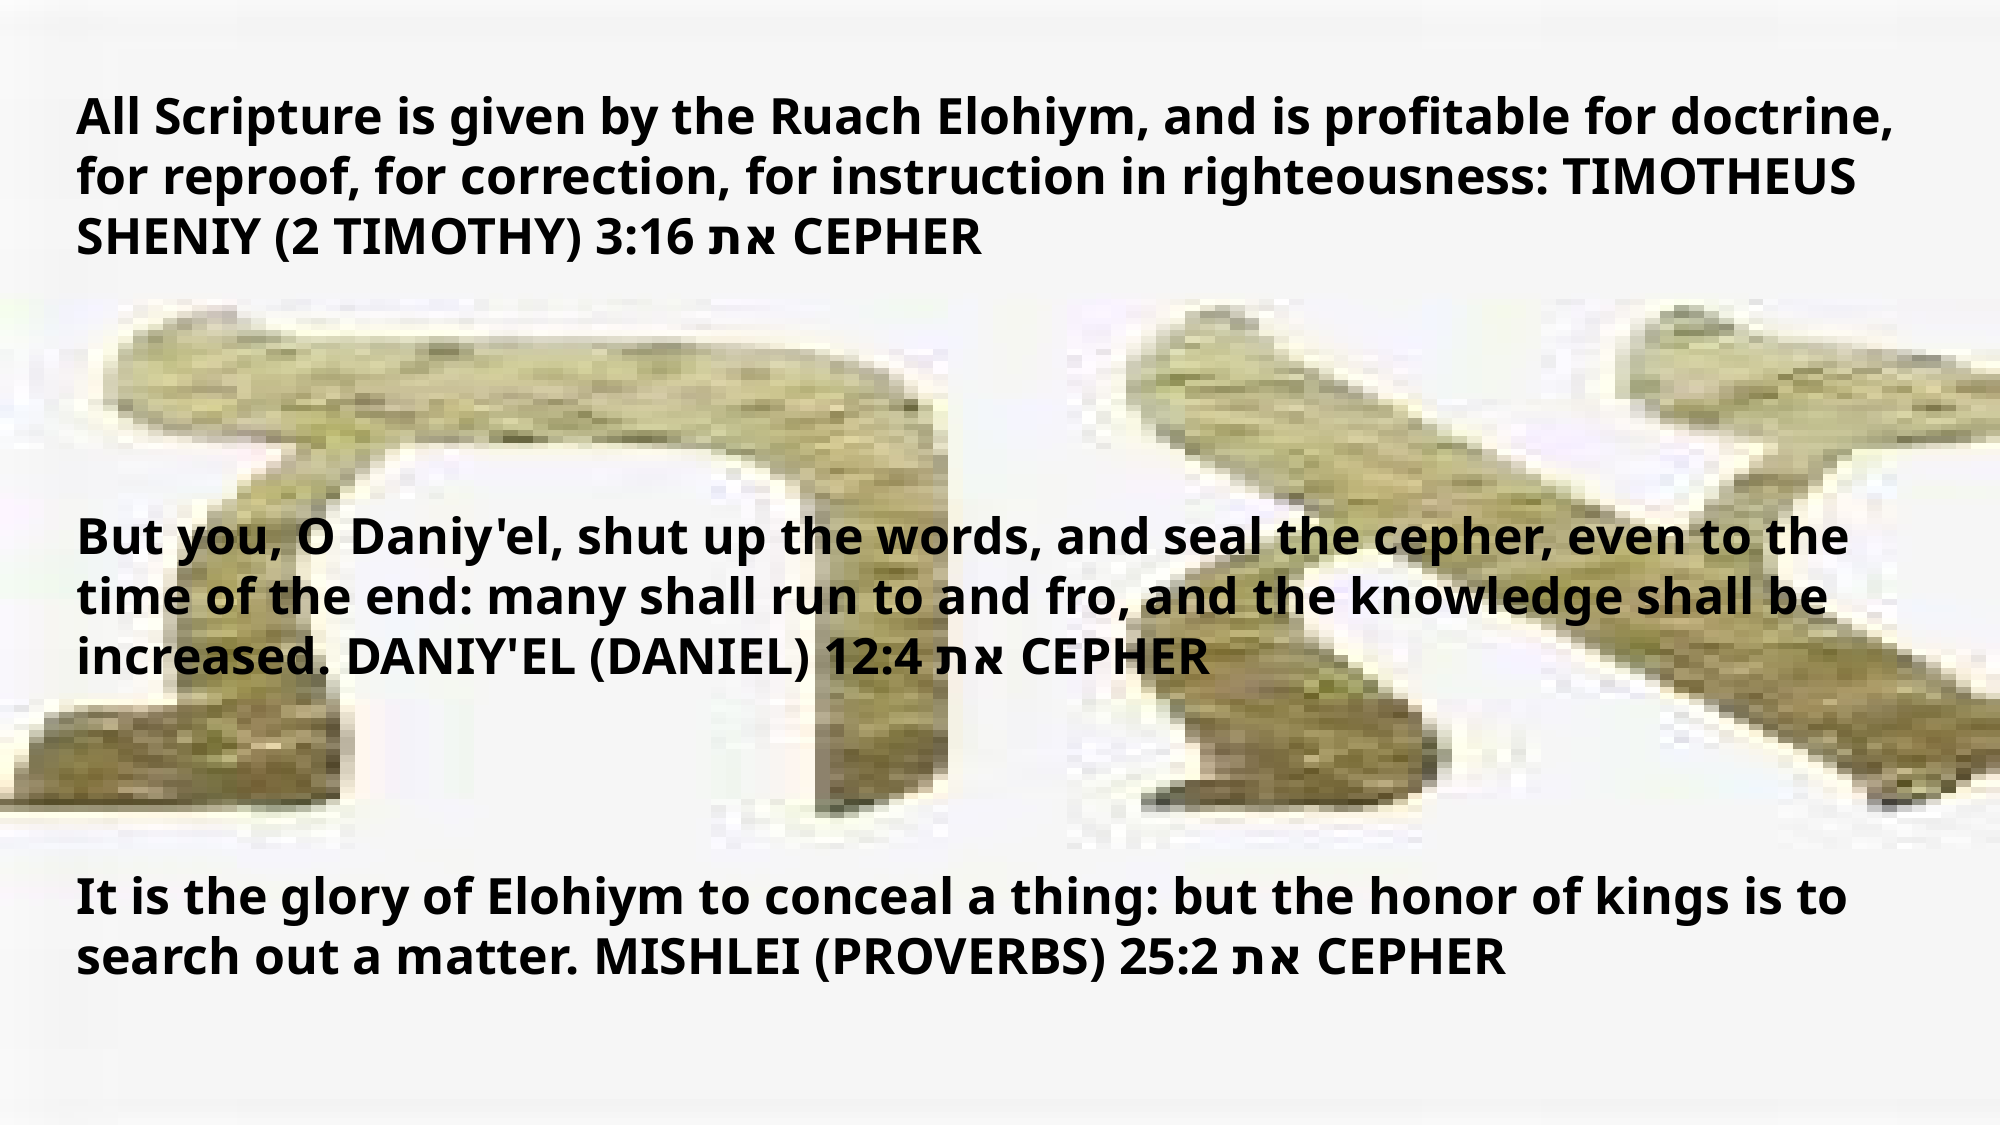

All Scripture is given by the Ruach Elohiym, and is profitable for doctrine, for reproof, for correction, for instruction in righteousness: TIMOTHEUS SHENIY (2 TIMOTHY) 3:16 את CEPHER
But you, O Daniy'el, shut up the words, and seal the cepher, even to the time of the end: many shall run to and fro, and the knowledge shall be increased. DANIY'EL (DANIEL) 12:4 את CEPHER
It is the glory of Elohiym to conceal a thing: but the honor of kings is to search out a matter. MISHLEI (PROVERBS) 25:2 את CEPHER